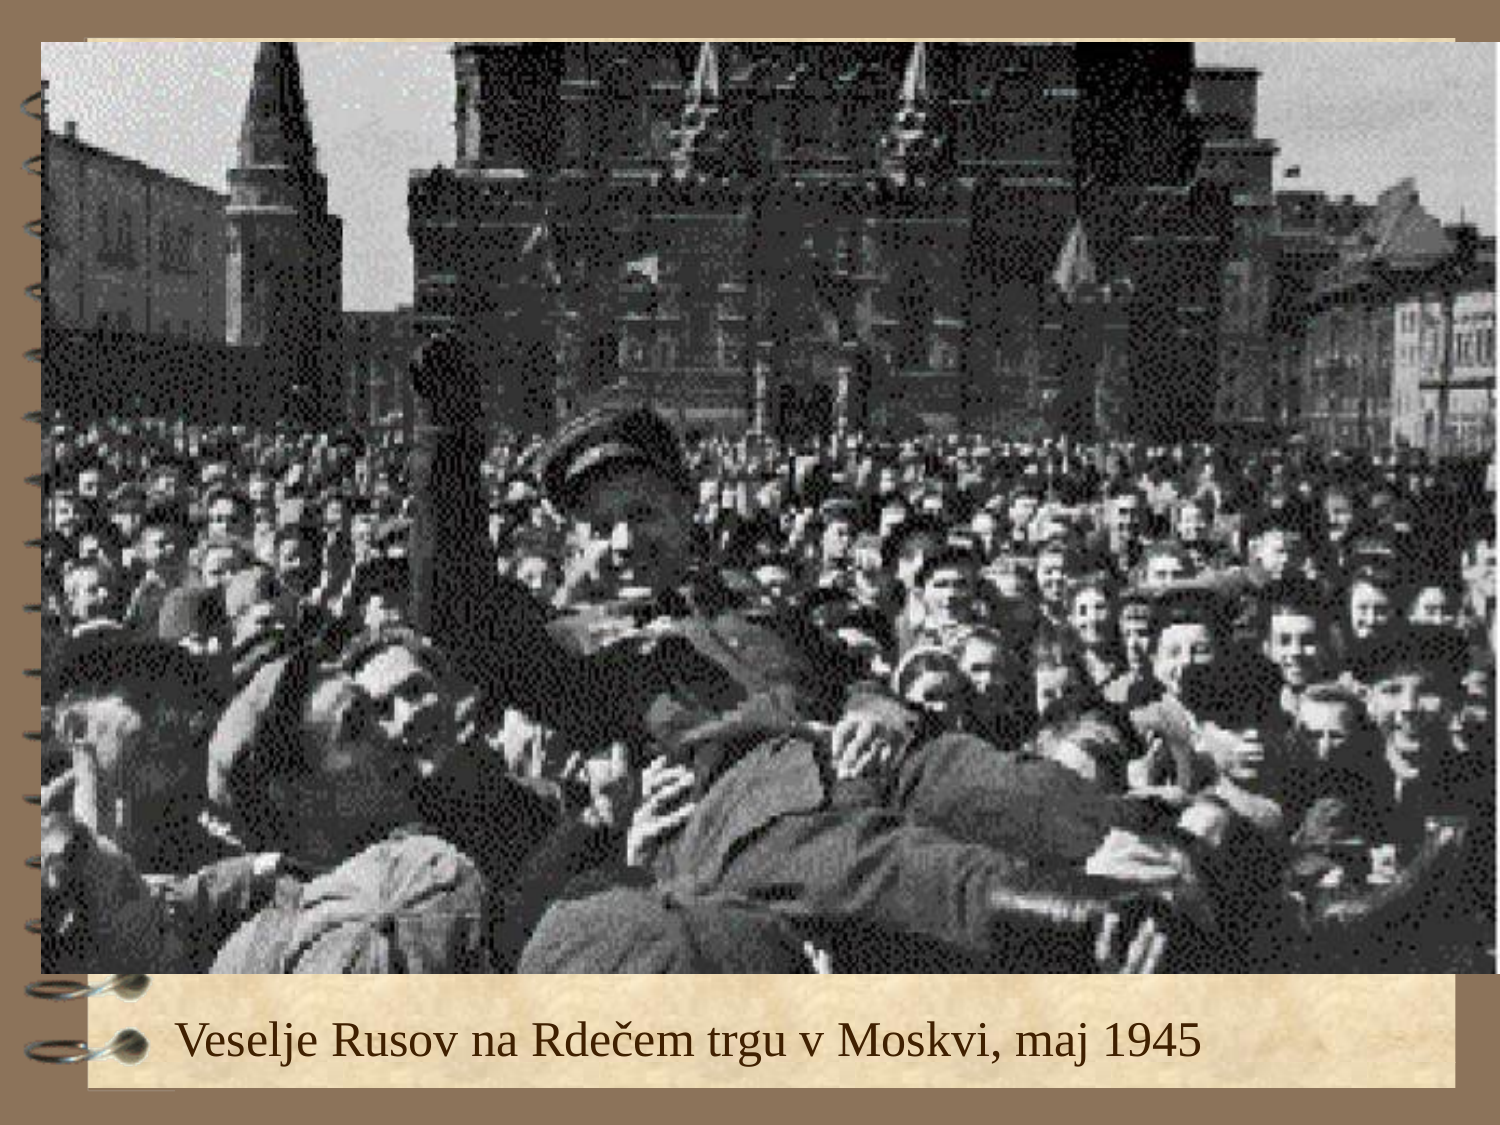

Veselje Rusov na Rdečem trgu v Moskvi, maj 1945